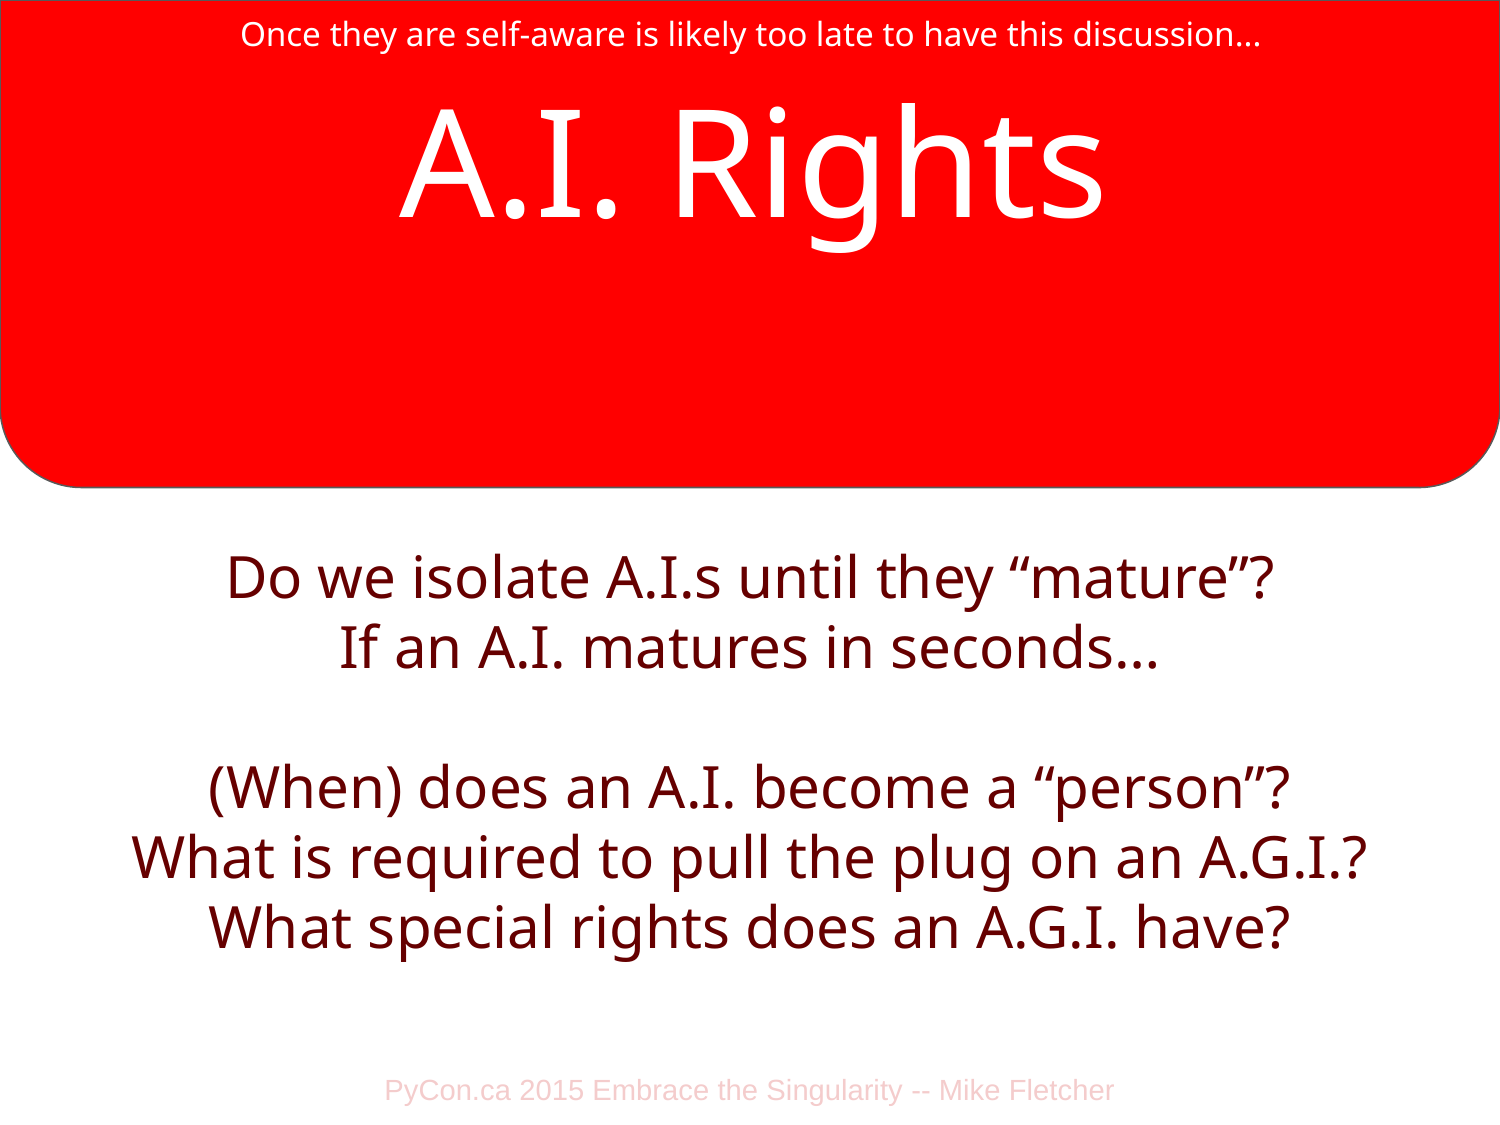

Once they are self-aware is likely too late to have this discussion...
# A.I. Rights
Do we isolate A.I.s until they “mature”?
If an A.I. matures in seconds…
(When) does an A.I. become a “person”?
What is required to pull the plug on an A.G.I.?
What special rights does an A.G.I. have?